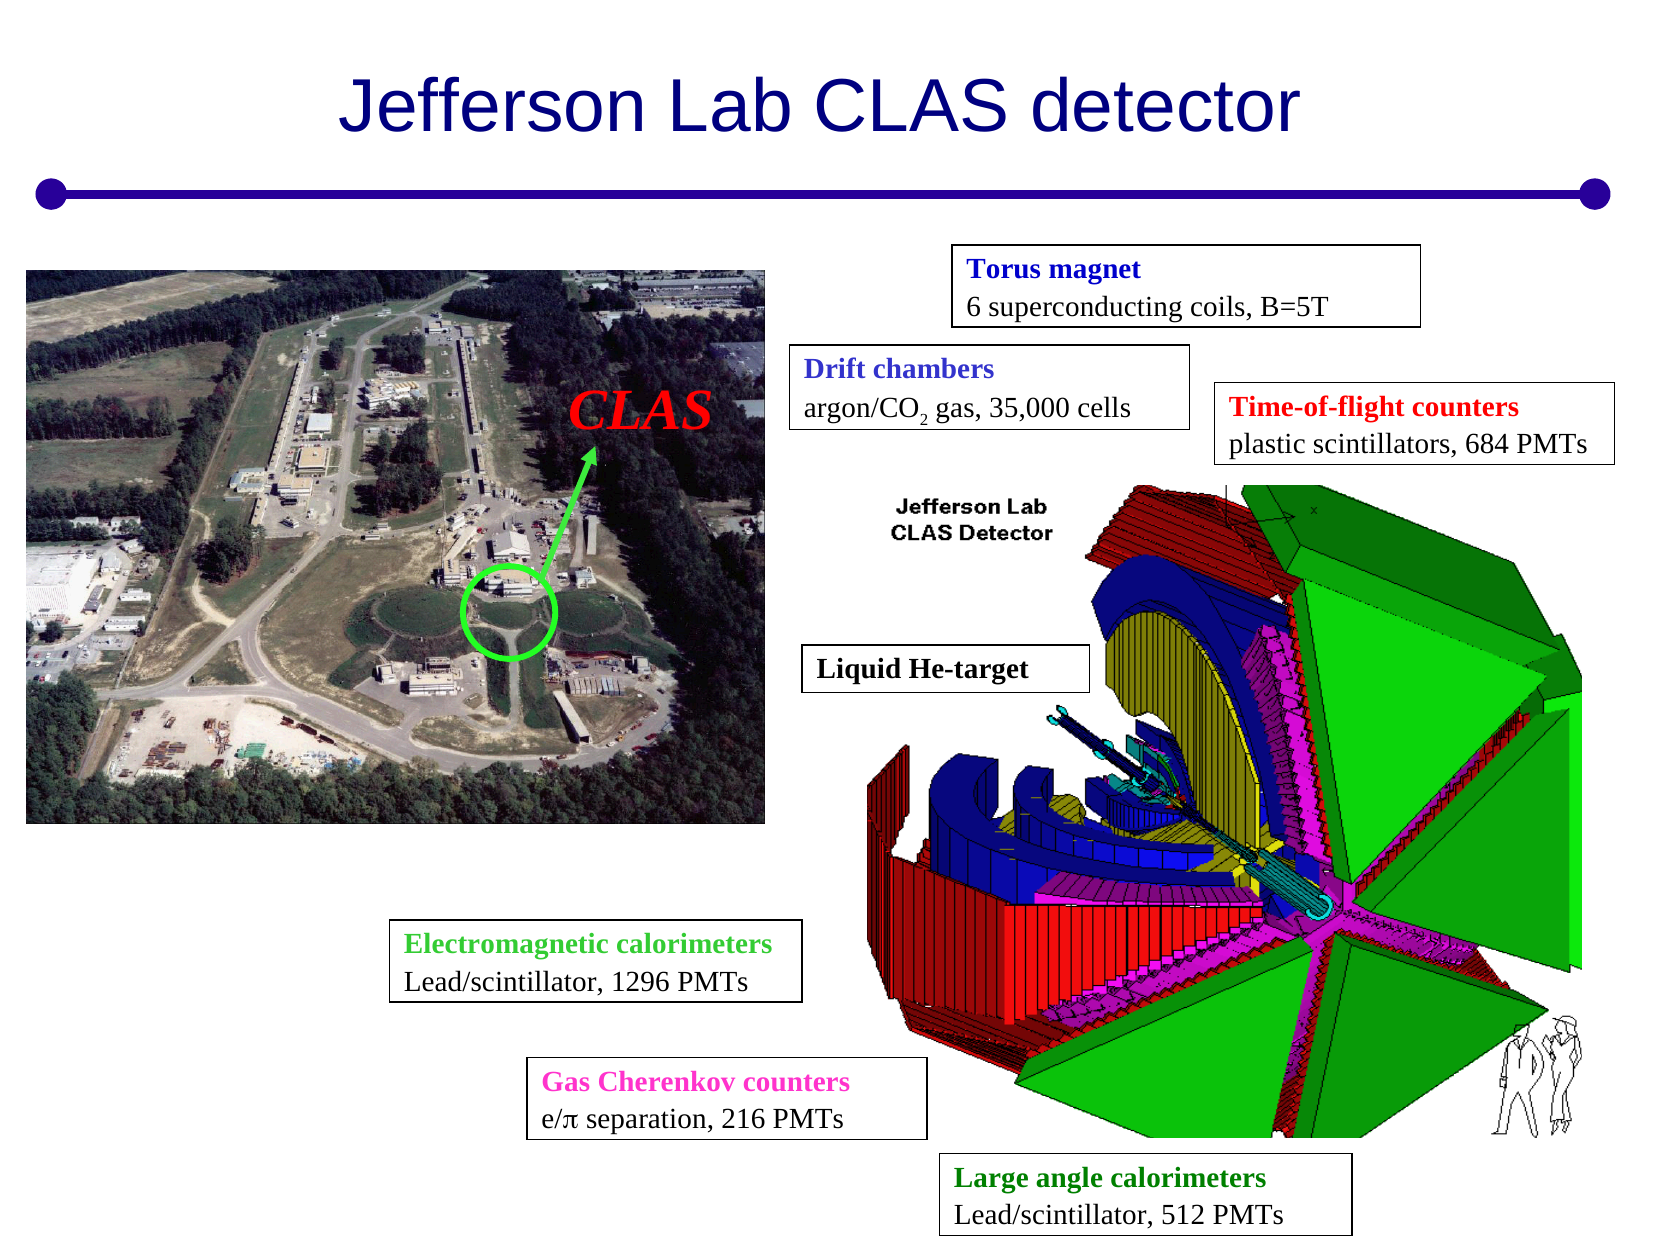

Jefferson Lab CLAS detector‏
Torus magnet
6 superconducting coils, B=5T
Drift chambers
argon/CO2 gas, 35,000 cells
CLAS
Time-of-flight counters
plastic scintillators, 684 PMTs
Liquid He-target
Electromagnetic calorimeters
Lead/scintillator, 1296 PMTs
Gas Cherenkov counters
e/ separation, 216 PMTs
Large angle calorimeters
Lead/scintillator, 512 PMTs